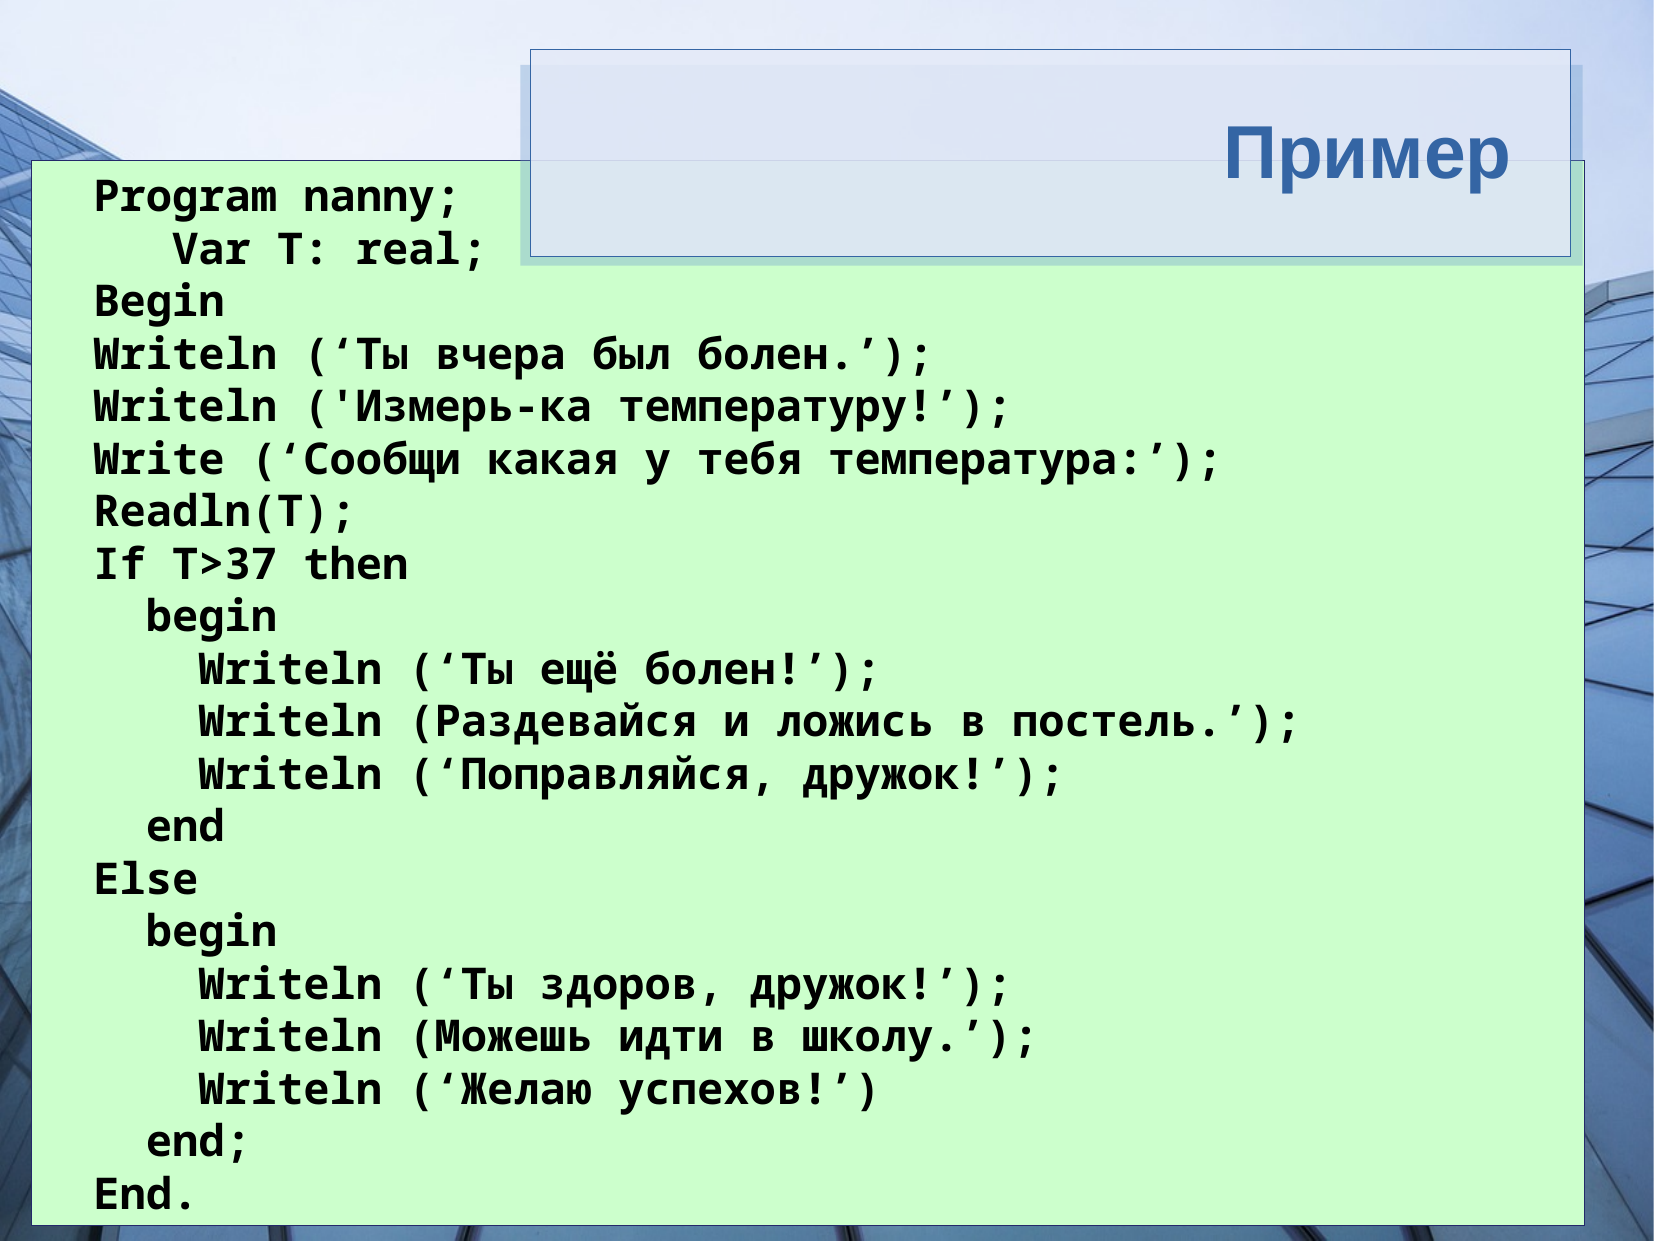

# Пример
Program nanny;
 Var T: real;
Begin
Writeln (‘Ты вчера был болен.’);
Writeln ('Измерь-ка температуру!’);
Write (‘Сообщи какая у тебя температура:’);
Readln(T);
If T>37 then
 begin
 Writeln (‘Ты ещё болен!’);
 Writeln (Раздевайся и ложись в постель.’);
 Writeln (‘Поправляйся, дружок!’);
 end
Else
 begin
 Writeln (‘Ты здоров, дружок!’);
 Writeln (Можешь идти в школу.’);
 Writeln (‘Желаю успехов!’)
 end;
End.